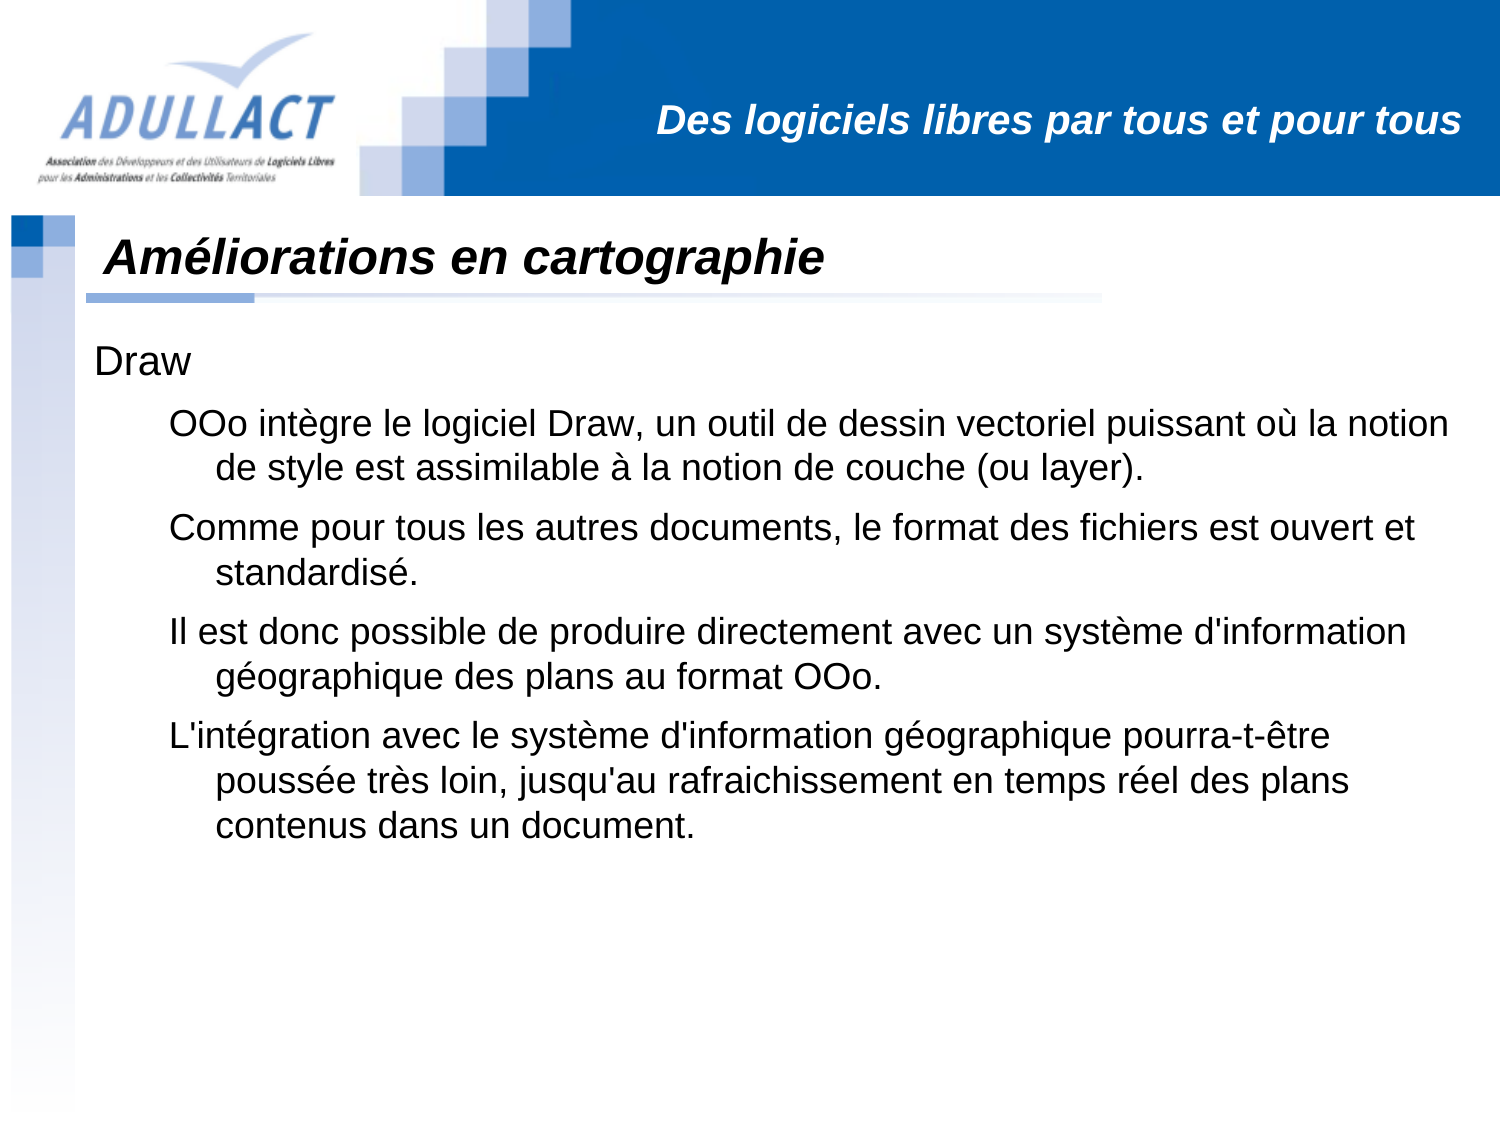

Améliorations en cartographie
# Draw
OOo intègre le logiciel Draw, un outil de dessin vectoriel puissant où la notion de style est assimilable à la notion de couche (ou layer).
Comme pour tous les autres documents, le format des fichiers est ouvert et standardisé.
Il est donc possible de produire directement avec un système d'information géographique des plans au format OOo.
L'intégration avec le système d'information géographique pourra-t-être poussée très loin, jusqu'au rafraichissement en temps réel des plans contenus dans un document.